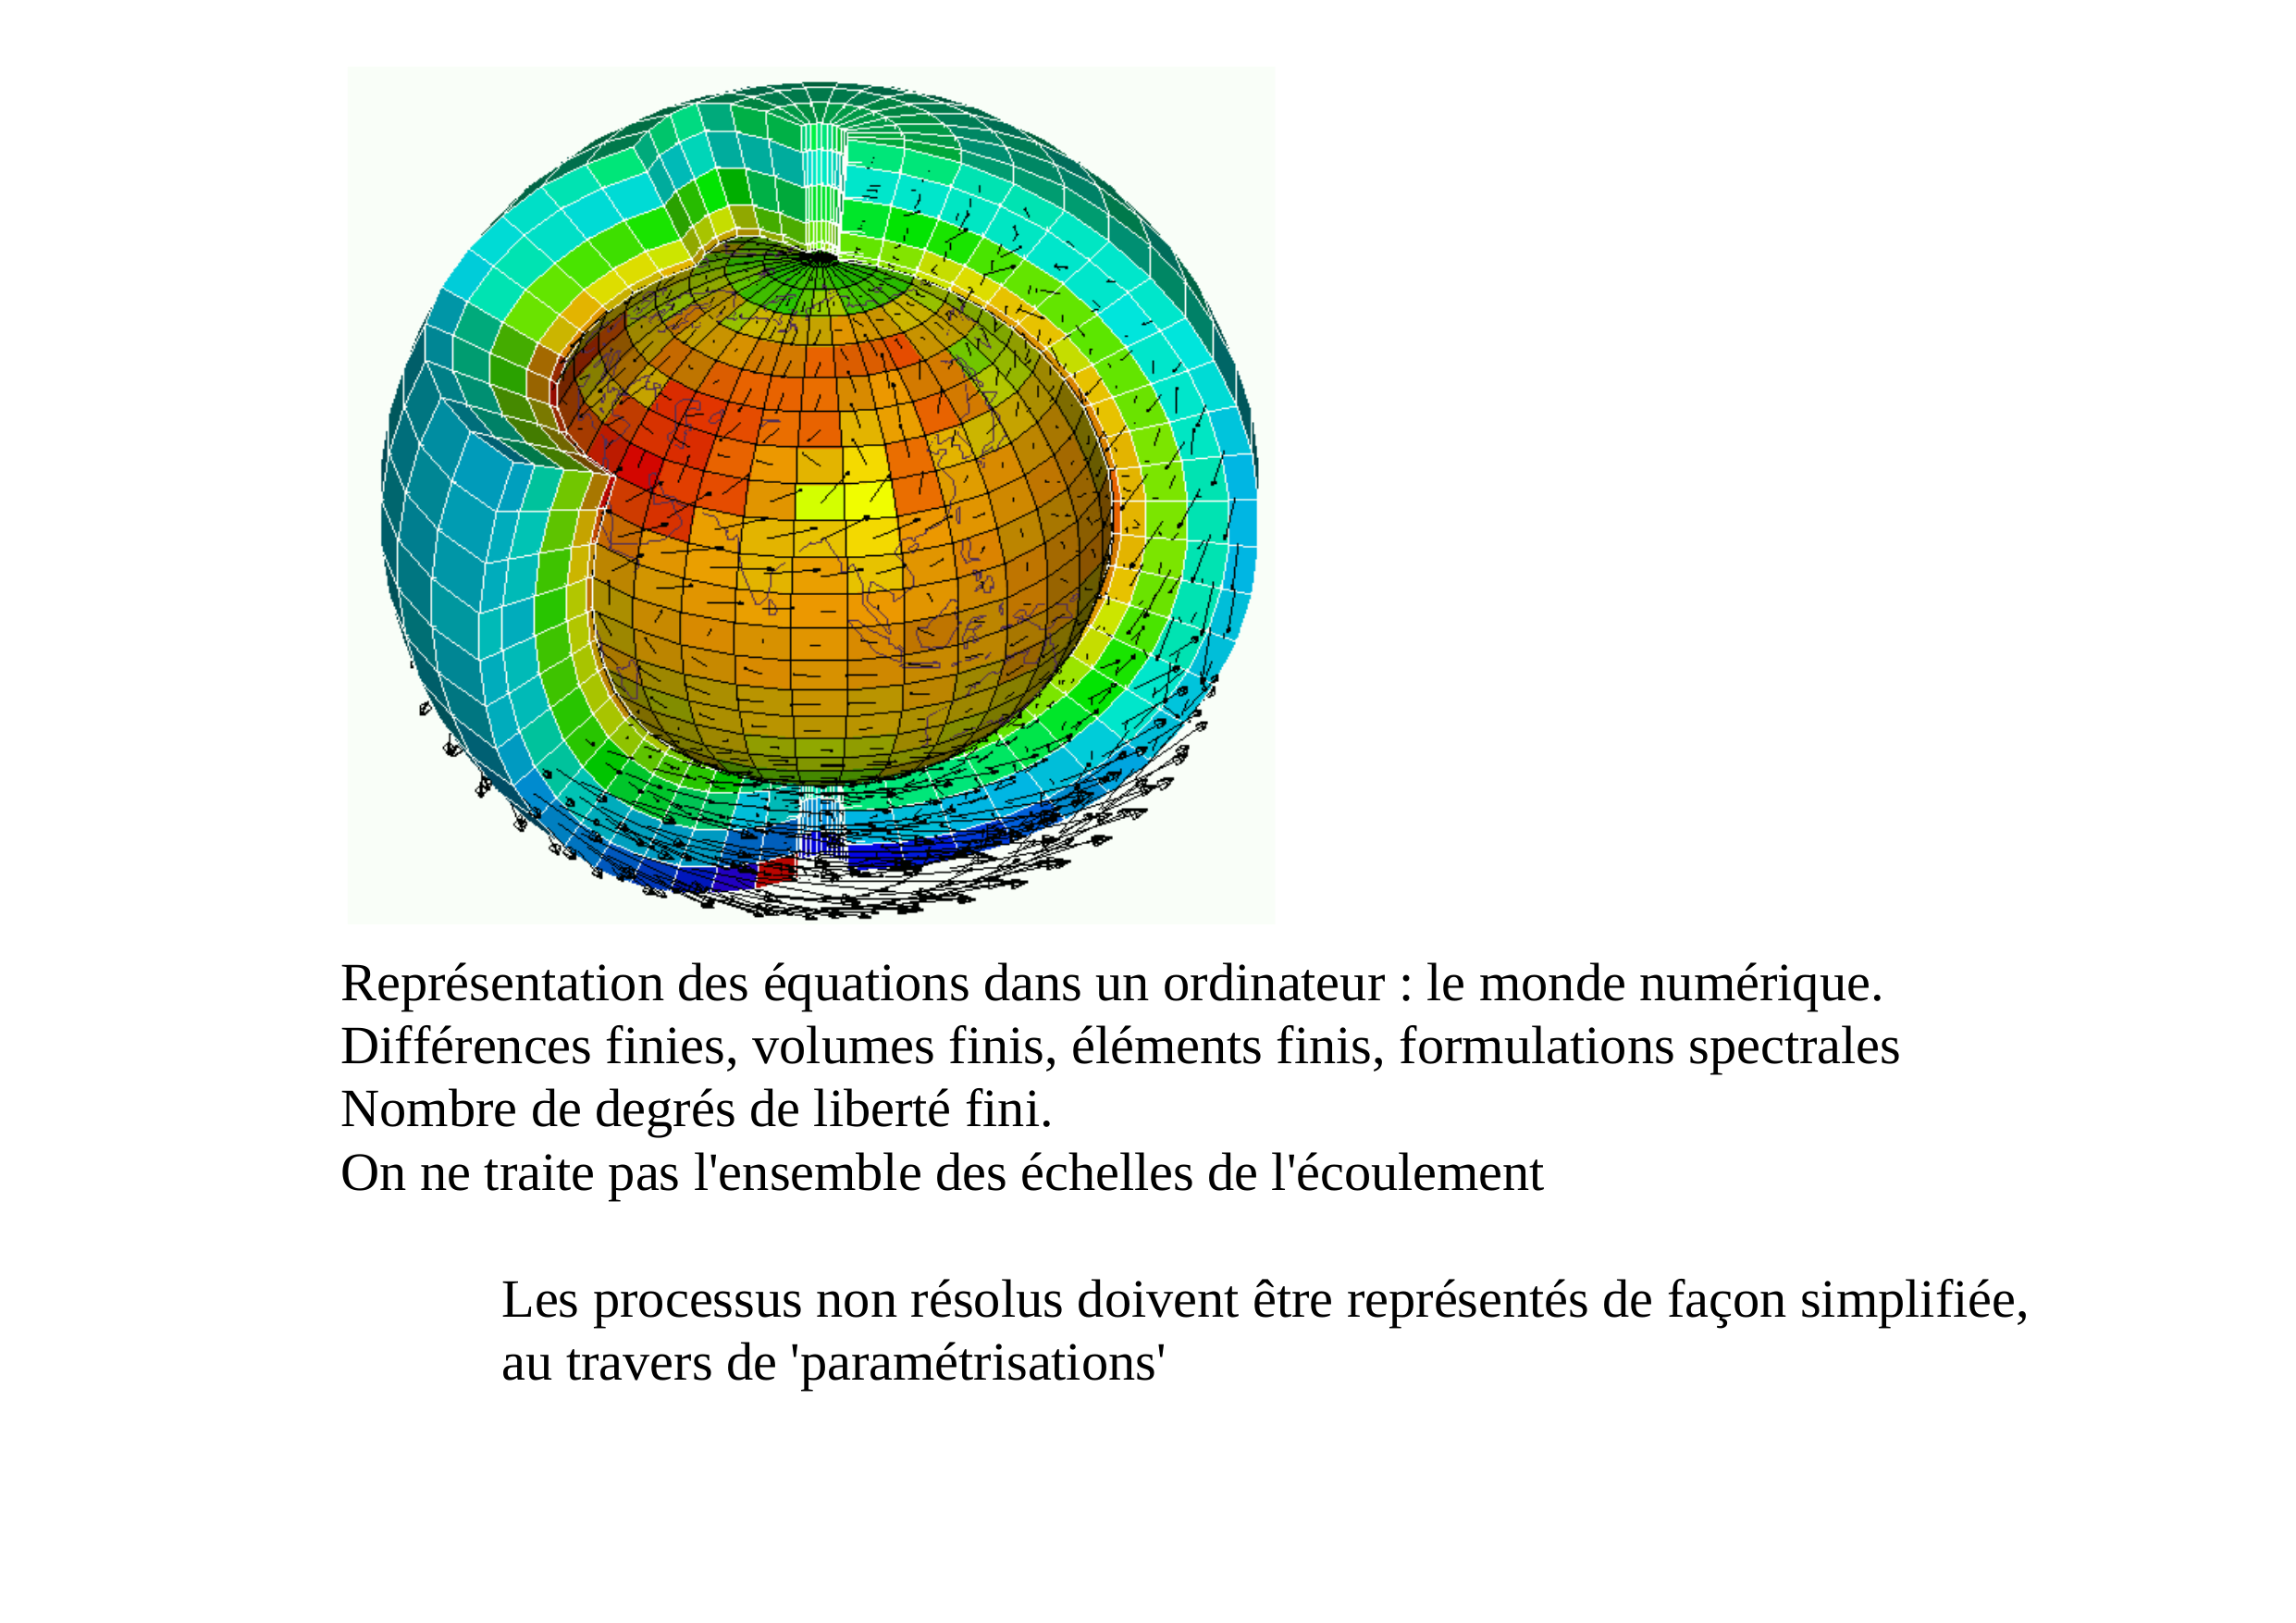

Représentation des équations dans un ordinateur : le monde numérique.
Différences finies, volumes finis, éléments finis, formulations spectrales
Nombre de degrés de liberté fini.
On ne traite pas l'ensemble des échelles de l'écoulement
 Les processus non résolus doivent être représentés de façon simplifiée,
 au travers de 'paramétrisations'